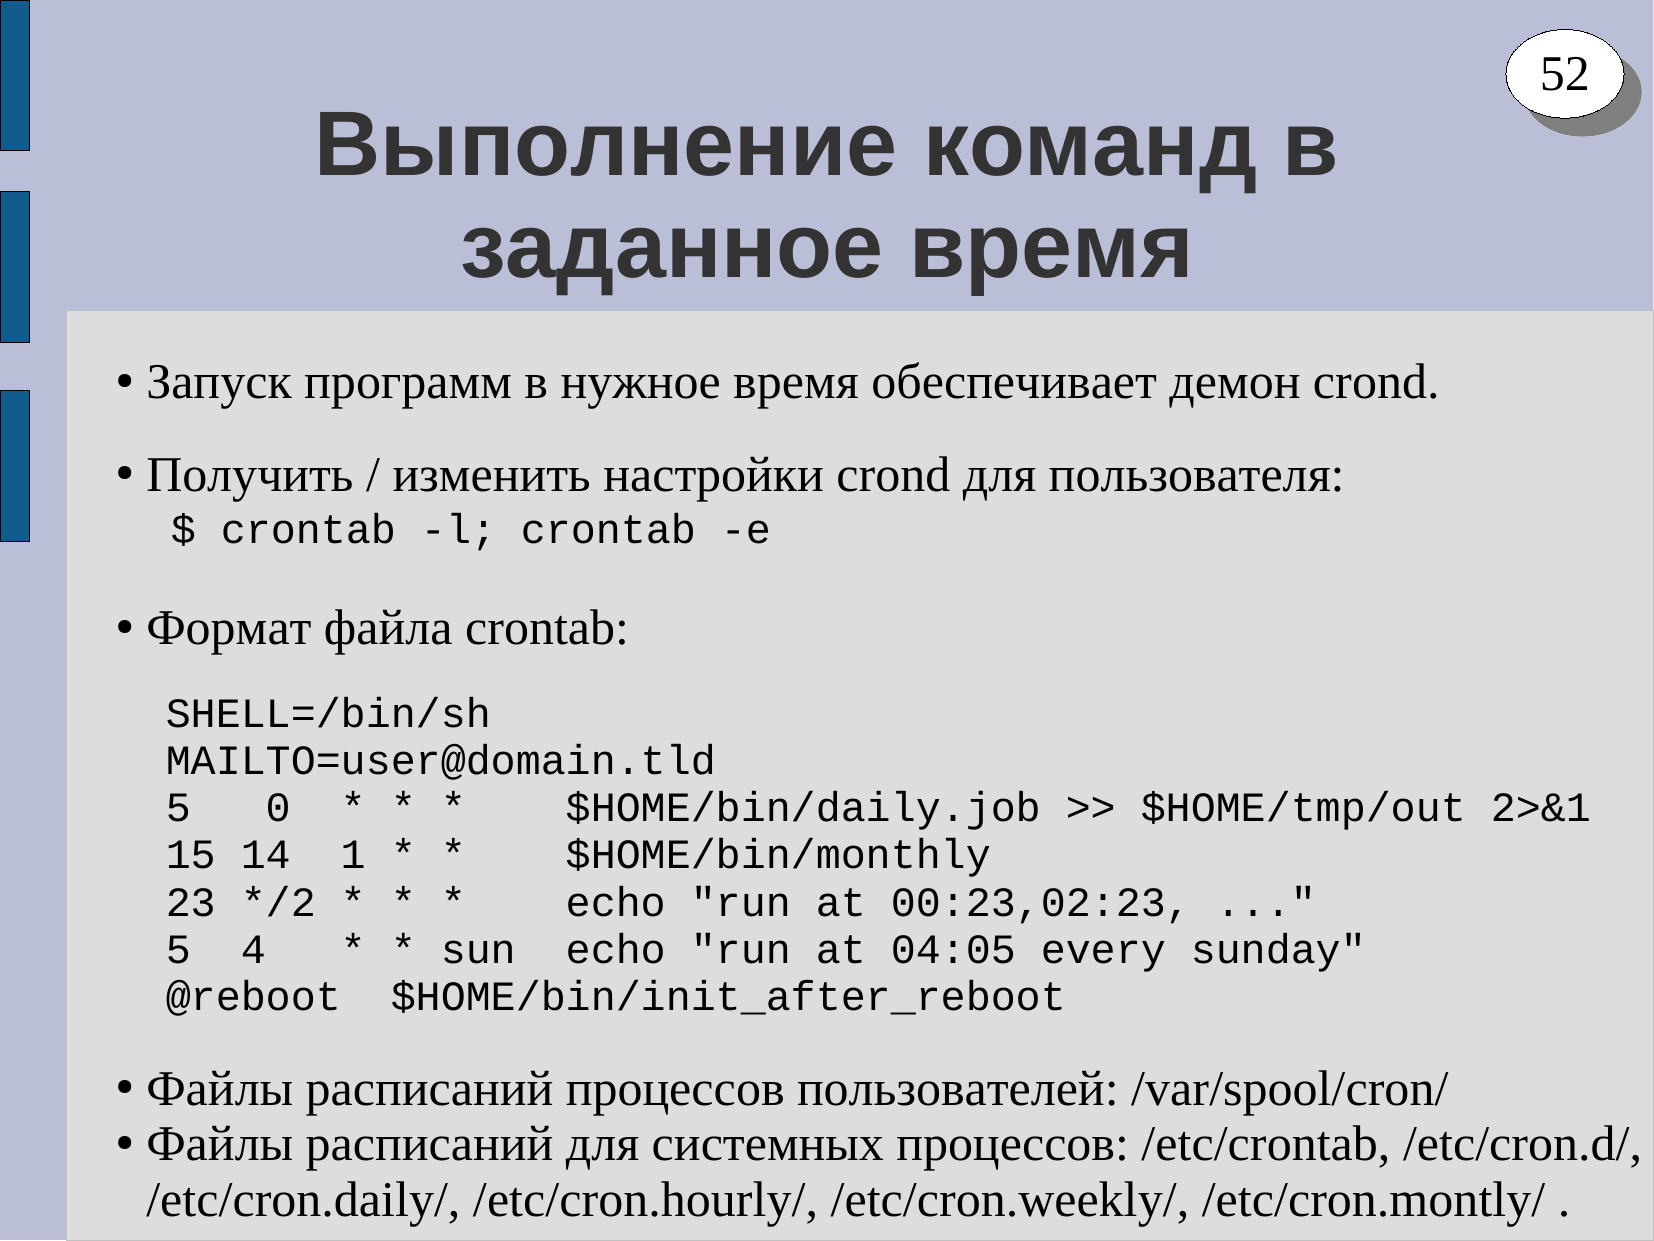

52
# Выполнение команд в заданное время
 Запуск программ в нужное время обеспечивает демон crond.
 Получить / изменить настройки crond для пользователя:
 $ crontab -l; crontab -e
 Формат файла crontab:
 SHELL=/bin/sh
 MAILTO=user@domain.tld
 5 0 * * * $HOME/bin/daily.job >> $HOME/tmp/out 2>&1
 15 14 1 * * $HOME/bin/monthly
 23 */2 * * * echo "run at 00:23,02:23, ..."
 5 4 * * sun echo "run at 04:05 every sunday"
 @reboot $HOME/bin/init_after_reboot
 Файлы расписаний процессов пользователей: /var/spool/cron/
 Файлы расписаний для системных процессов: /etc/crontab, /etc/cron.d/,
 /etc/cron.daily/, /etc/cron.hourly/, /etc/cron.weekly/, /etc/cron.montly/ .